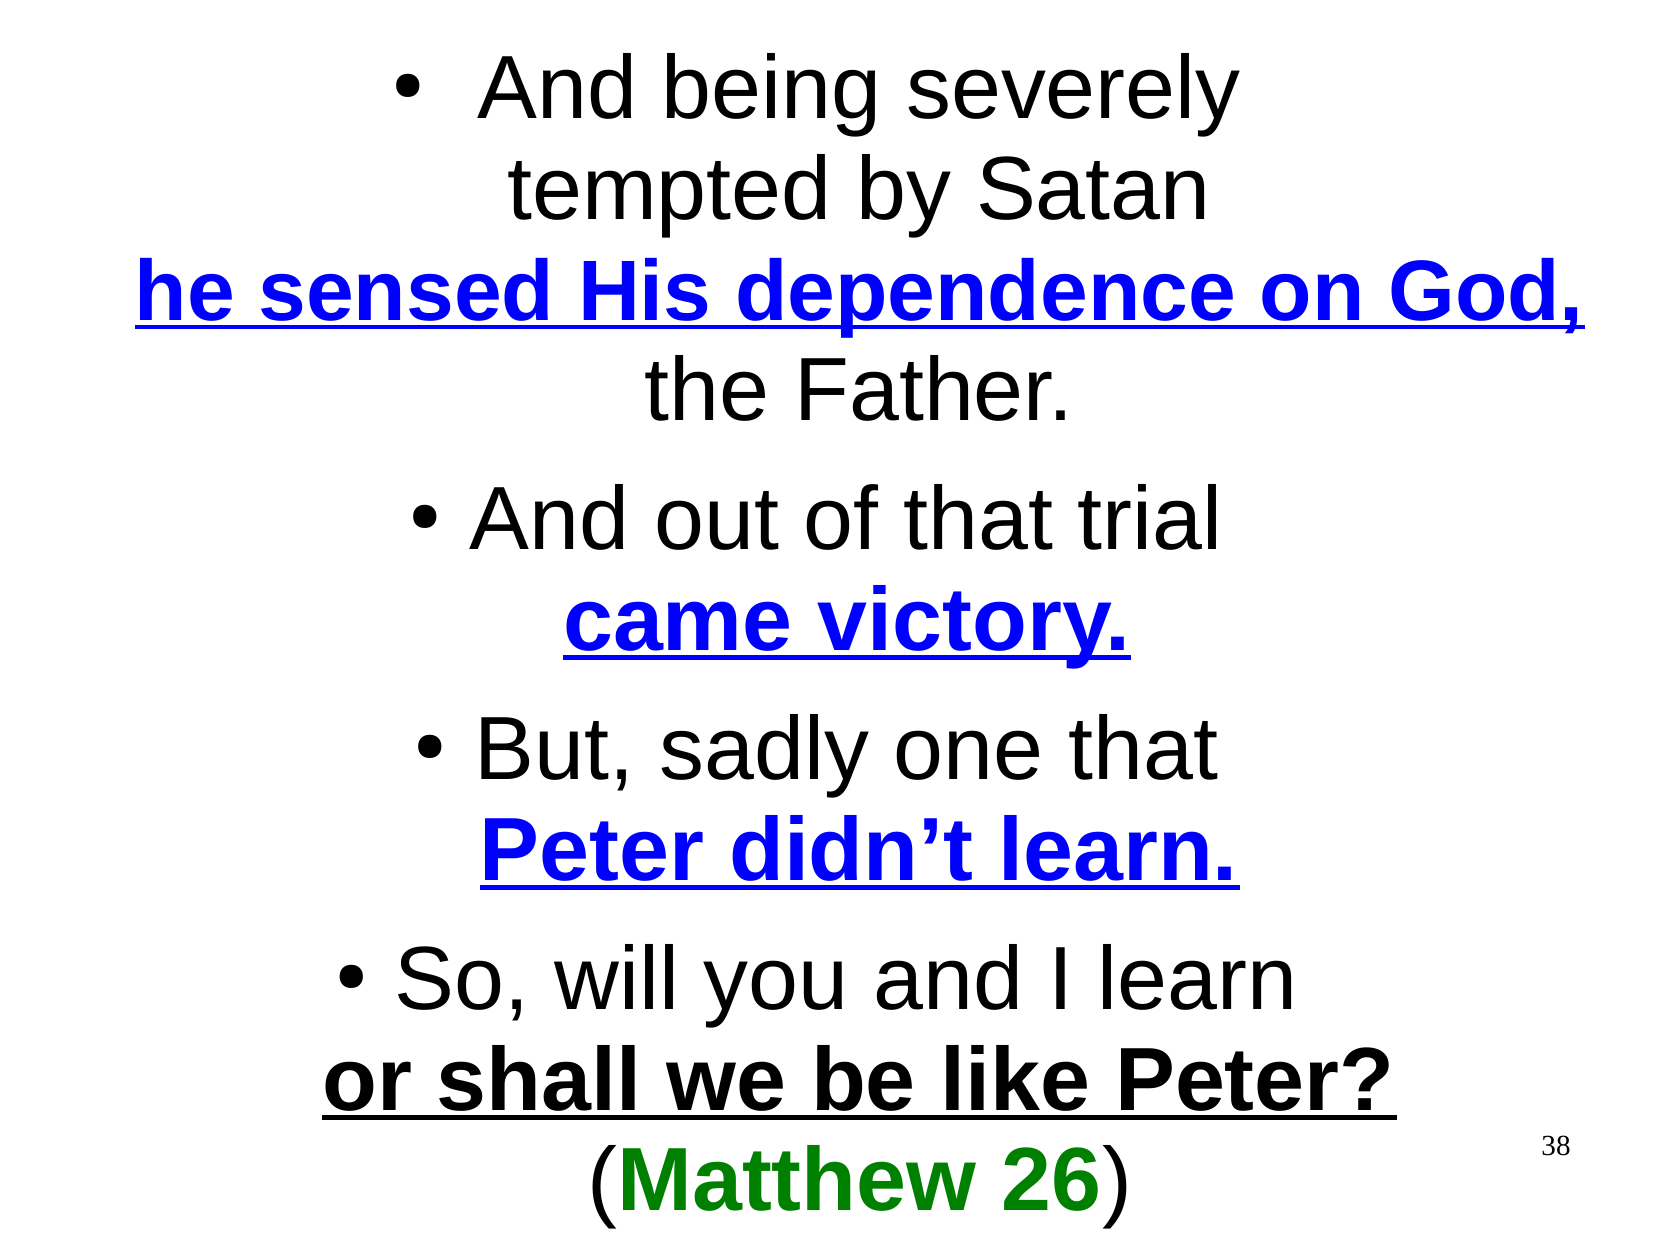

# And being severely tempted by Satan he sensed His dependence on God, the Father.
And out of that trial
came victory.
But, sadly one that
Peter didn’t learn.
So, will you and I learn
or shall we be like Peter?
(Matthew 26)
38